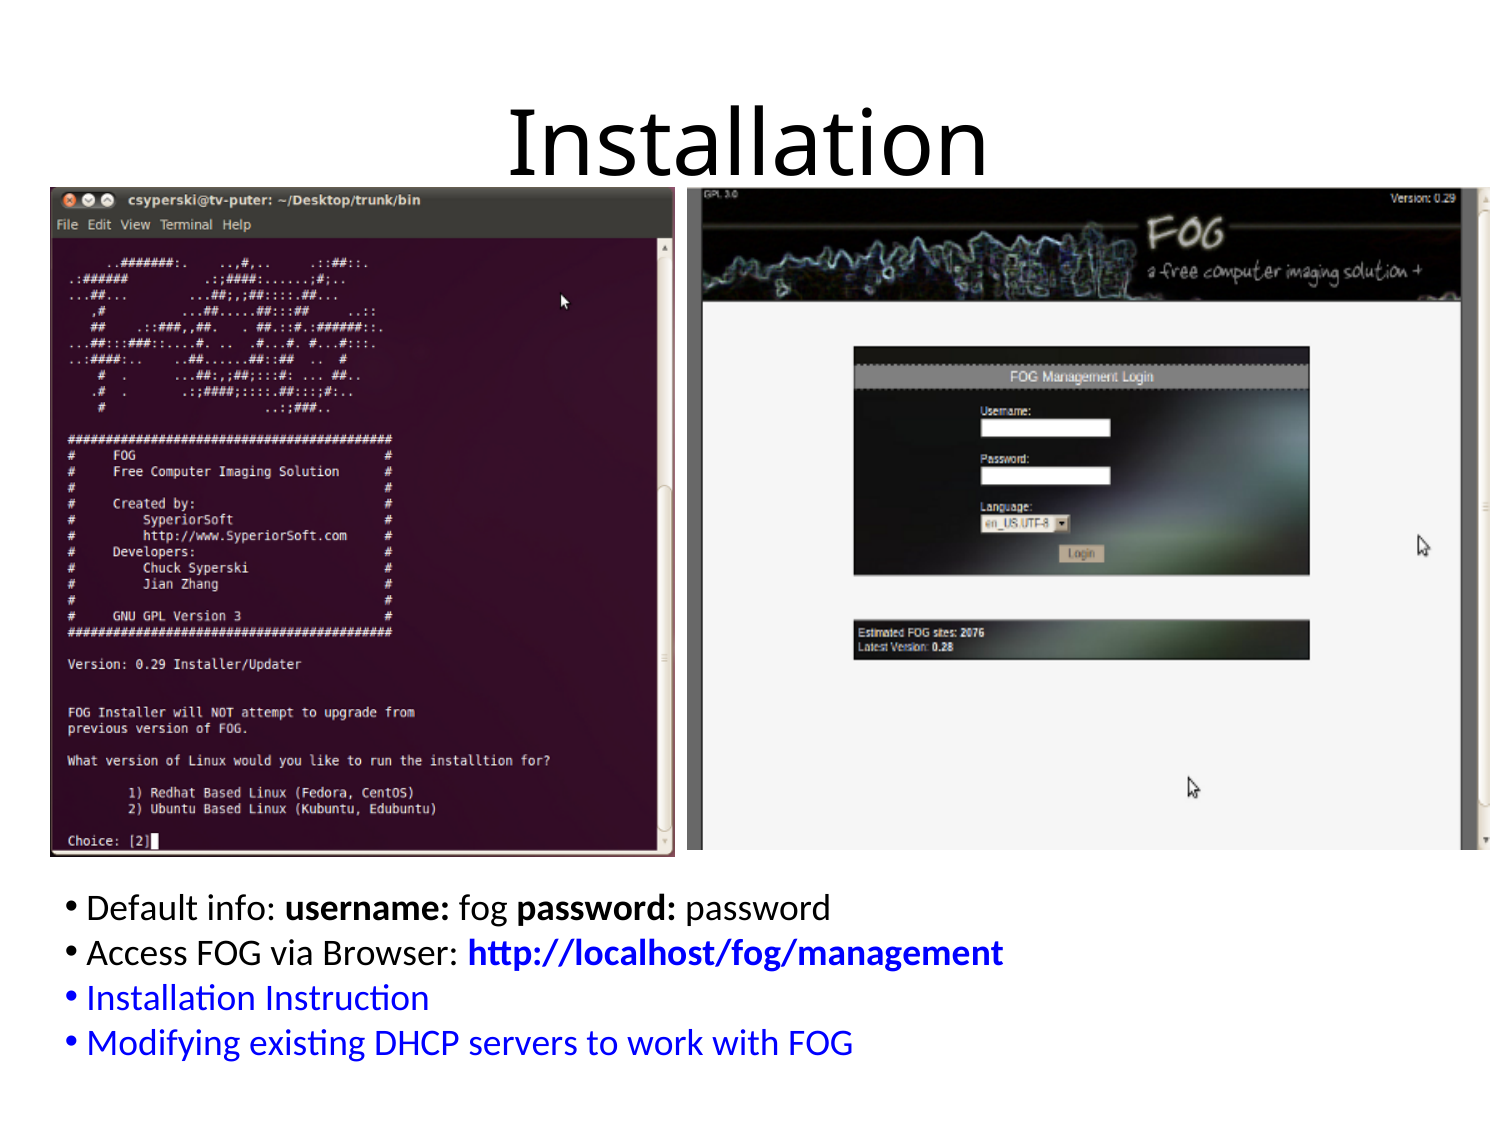

# Installation
| Default info: username: fog password: password Access FOG via Browser: http://localhost/fog/management Installation Instruction Modifying existing DHCP servers to work with FOG |
| --- |